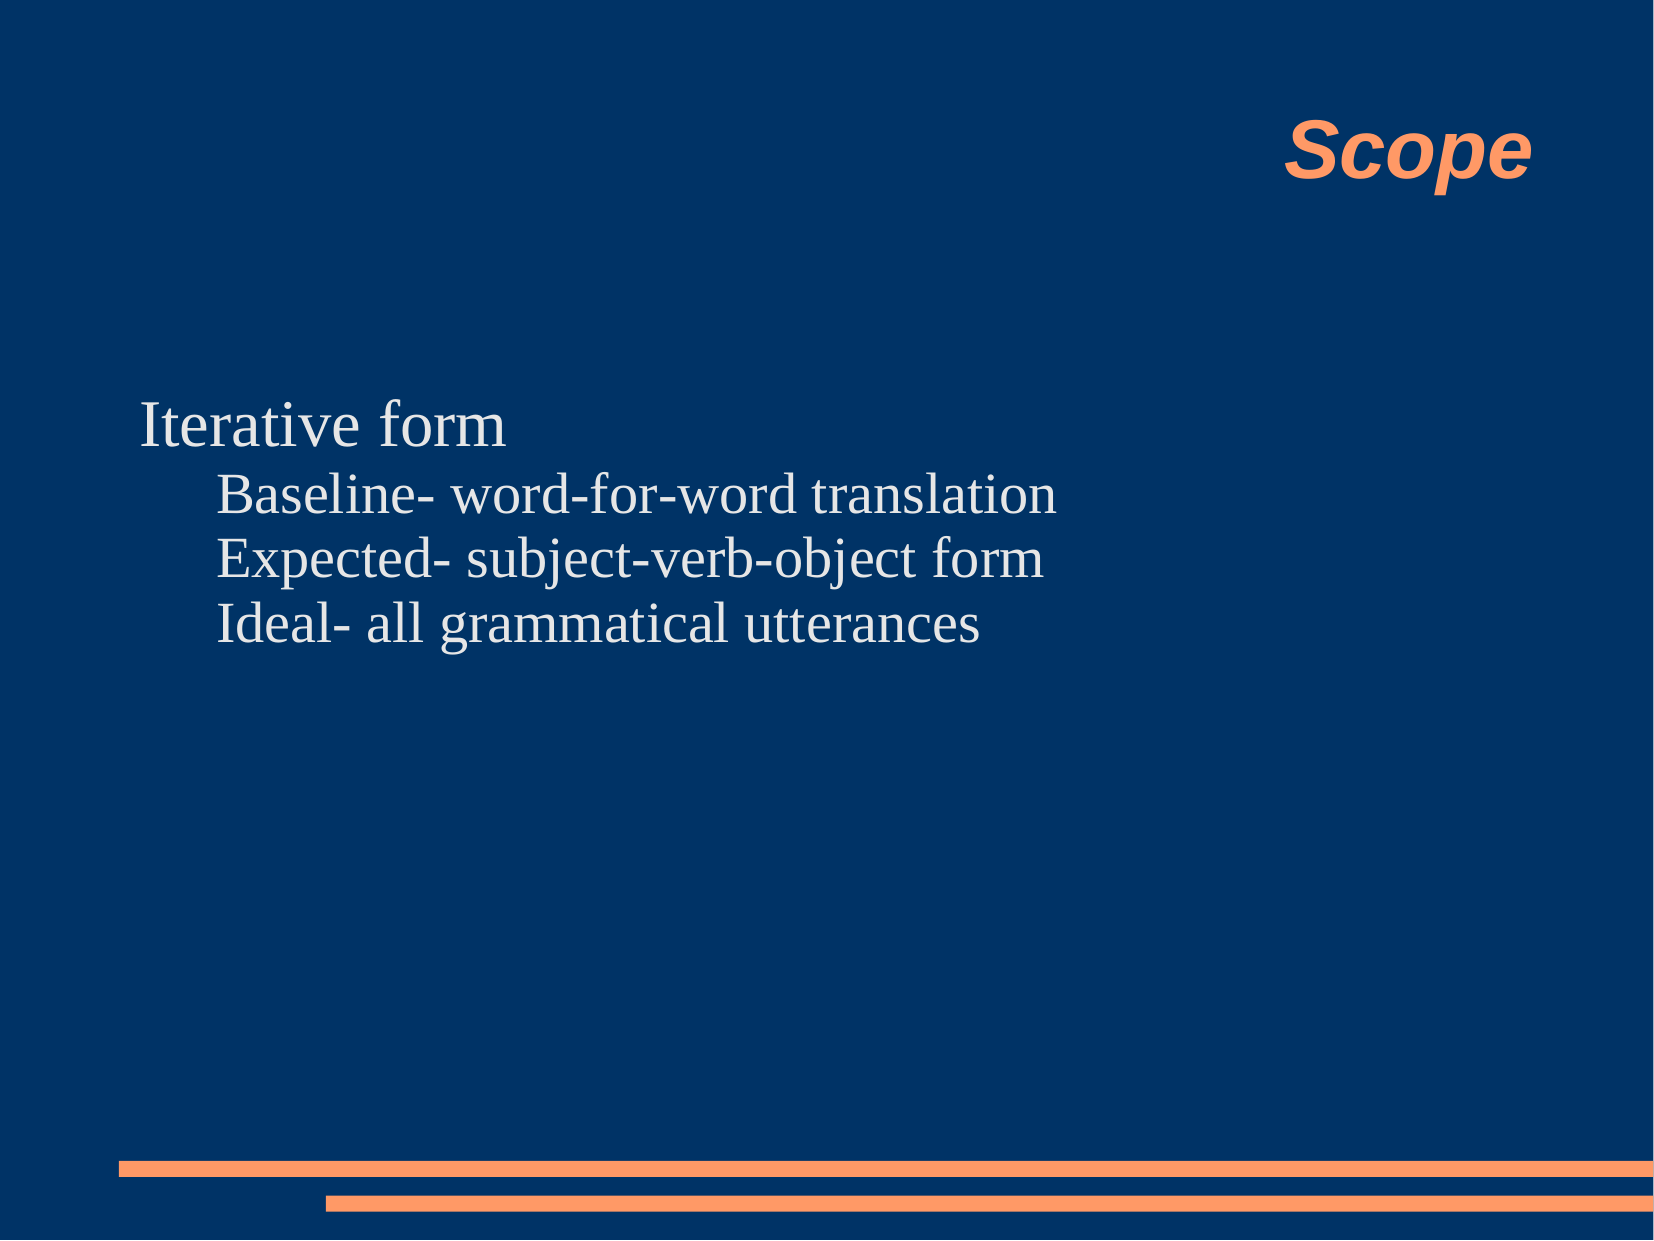

# Scope
Iterative form
Baseline- word-for-word translation
Expected- subject-verb-object form
Ideal- all grammatical utterances